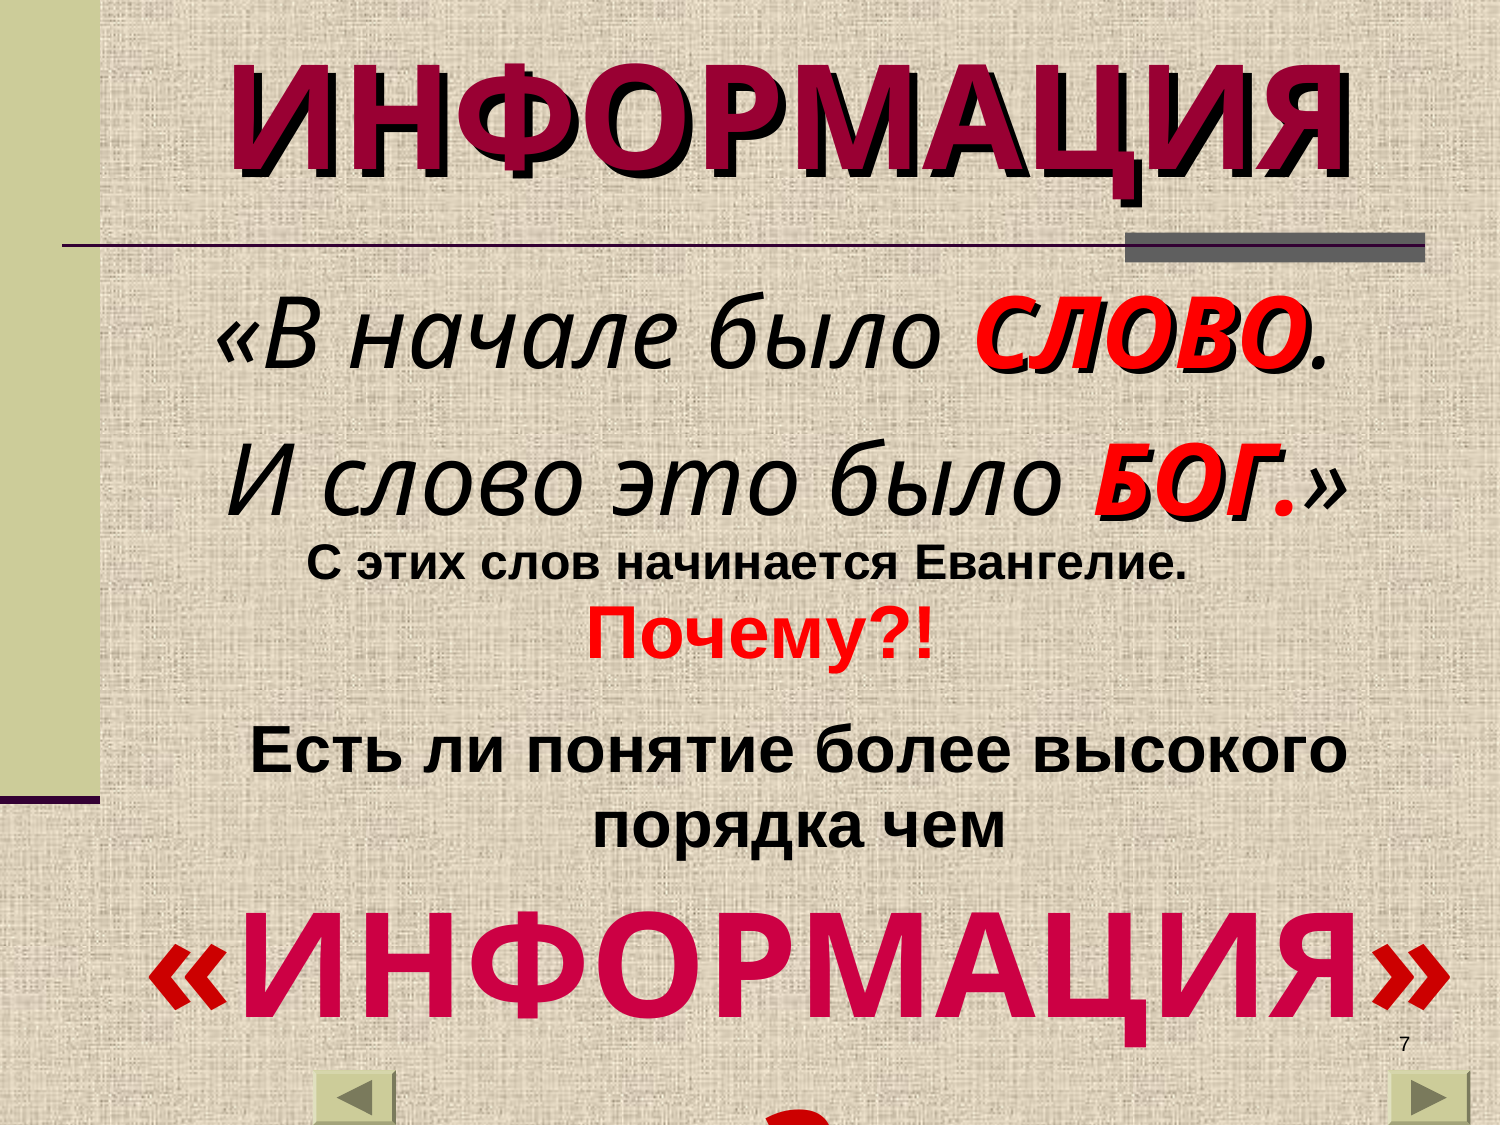

# ИНФОРМАЦИЯ
«В начале было СЛОВО.
И слово это было БОГ.»
С этих слов начинается Евангелие. Почему?!
Есть ли понятие более высокого порядка чем «ИНФОРМАЦИЯ»?
7